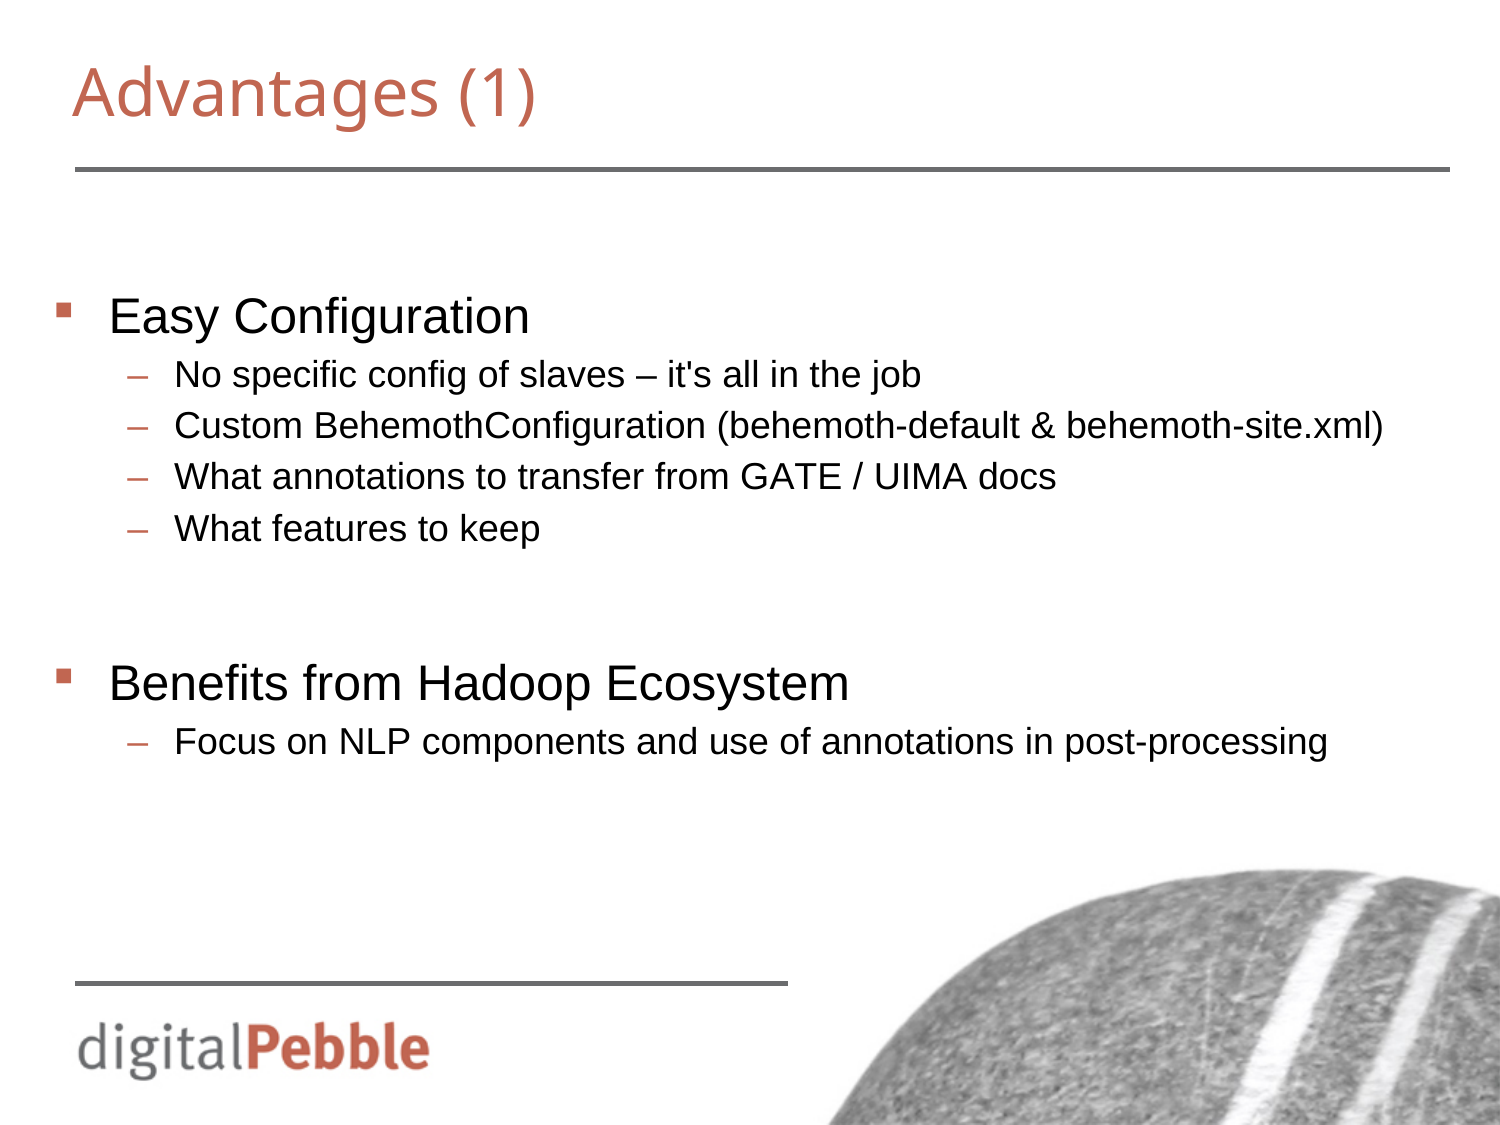

# Advantages (1)
Easy Configuration
No specific config of slaves – it's all in the job
Custom BehemothConfiguration (behemoth-default & behemoth-site.xml)
What annotations to transfer from GATE / UIMA docs
What features to keep
Benefits from Hadoop Ecosystem
Focus on NLP components and use of annotations in post-processing